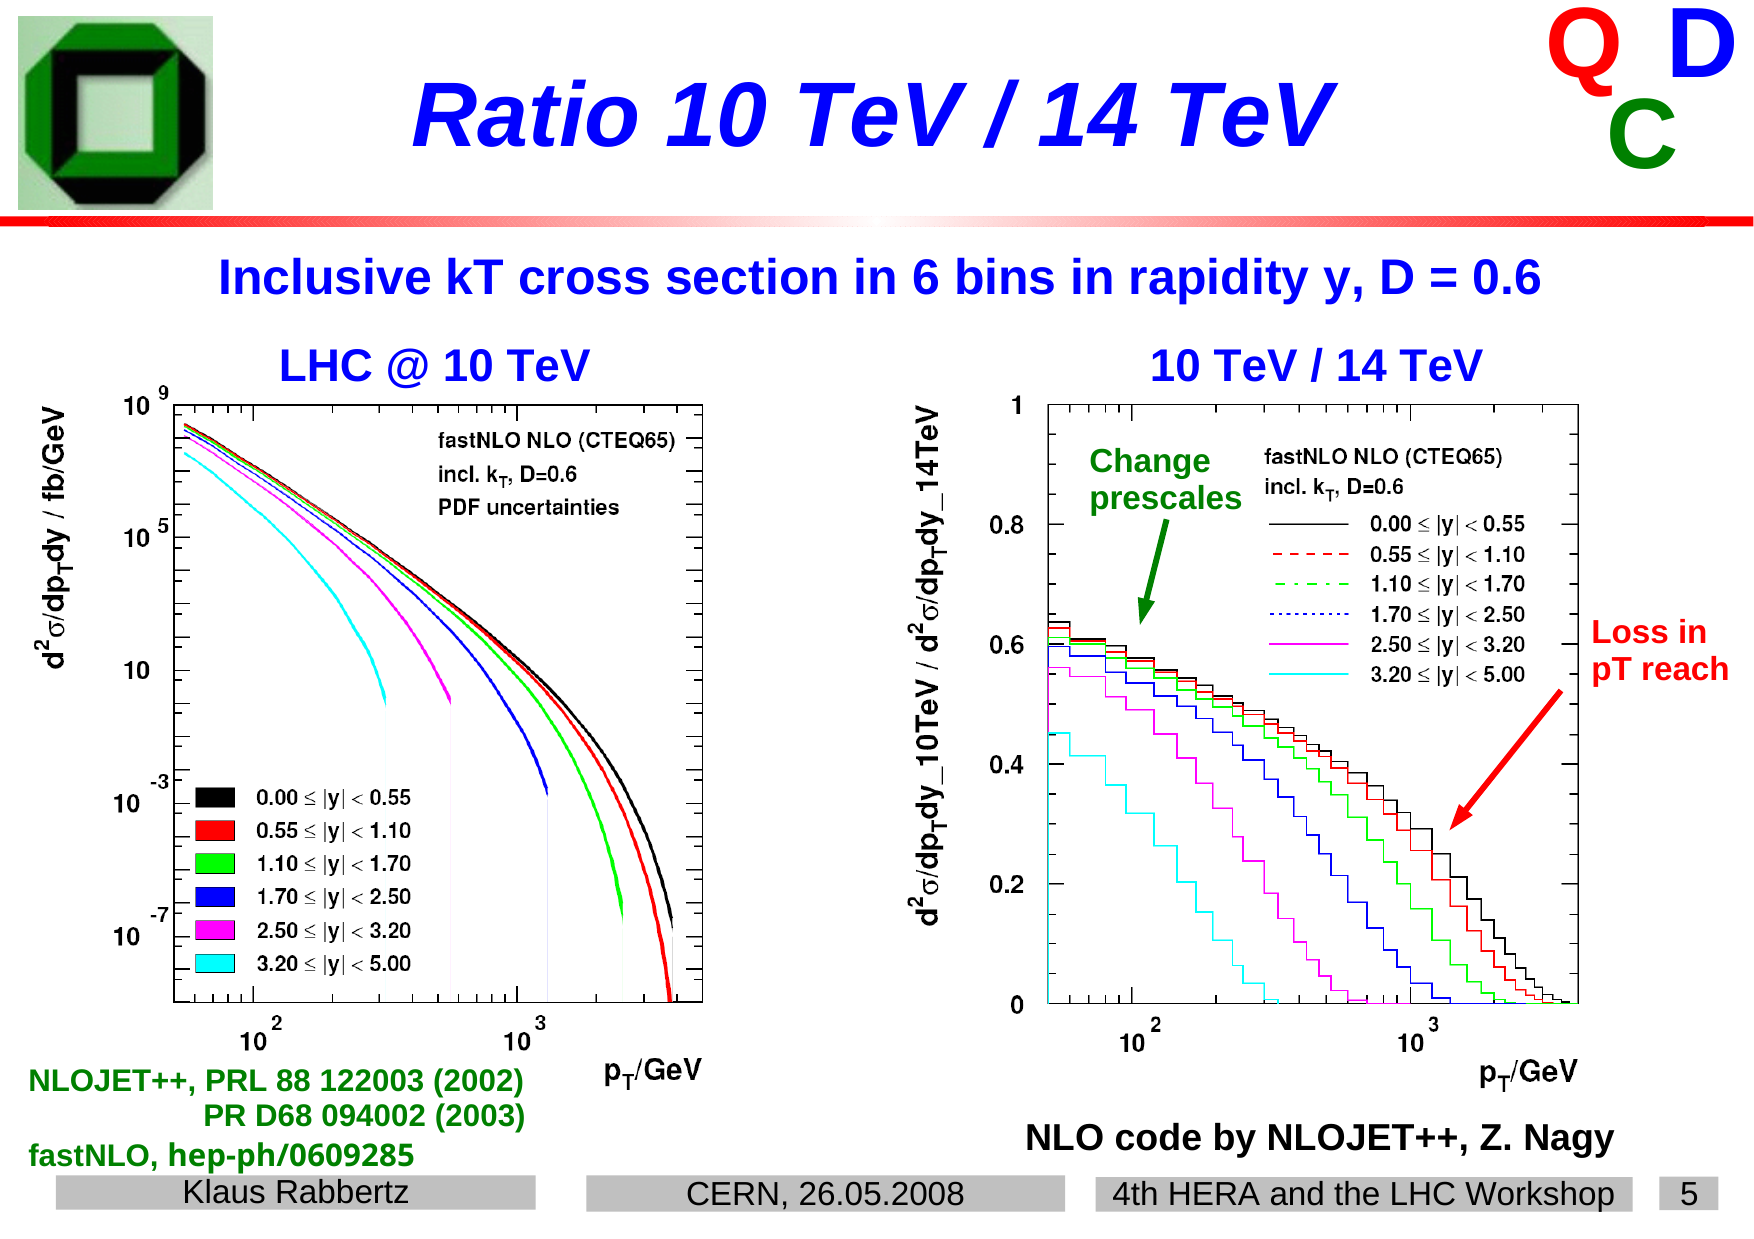

# Ratio 10 TeV / 14 TeV
Inclusive kT cross section in 6 bins in rapidity y, D = 0.6
LHC @ 10 TeV
10 TeV / 14 TeV
Change
prescales
Loss in
pT reach
NLOJET++, PRL 88 122003 (2002)
 PR D68 094002 (2003)
fastNLO, hep-ph/0609285
NLO code by NLOJET++, Z. Nagy